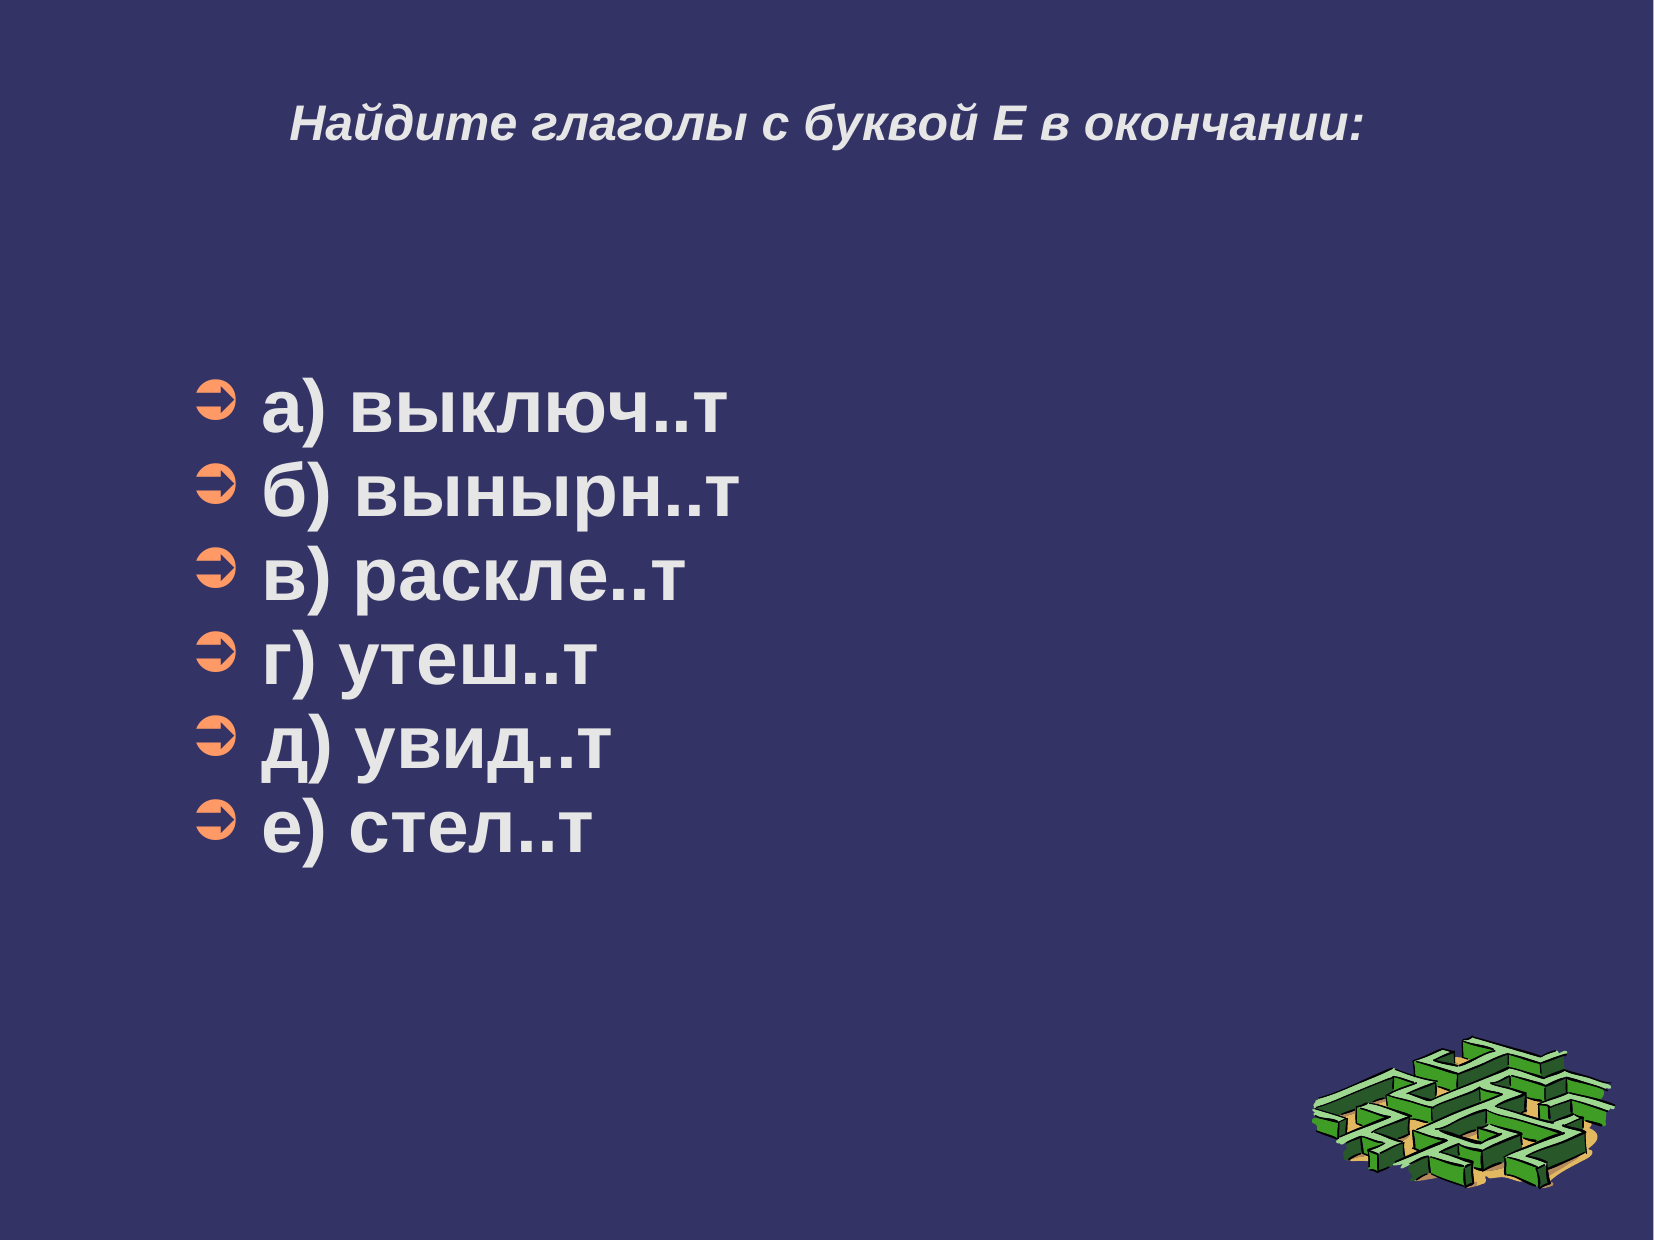

# Найдите глаголы с буквой Е в окончании:
а) выключ..т
б) вынырн..т
в) раскле..т
г) утеш..т
д) увид..т
е) стел..т